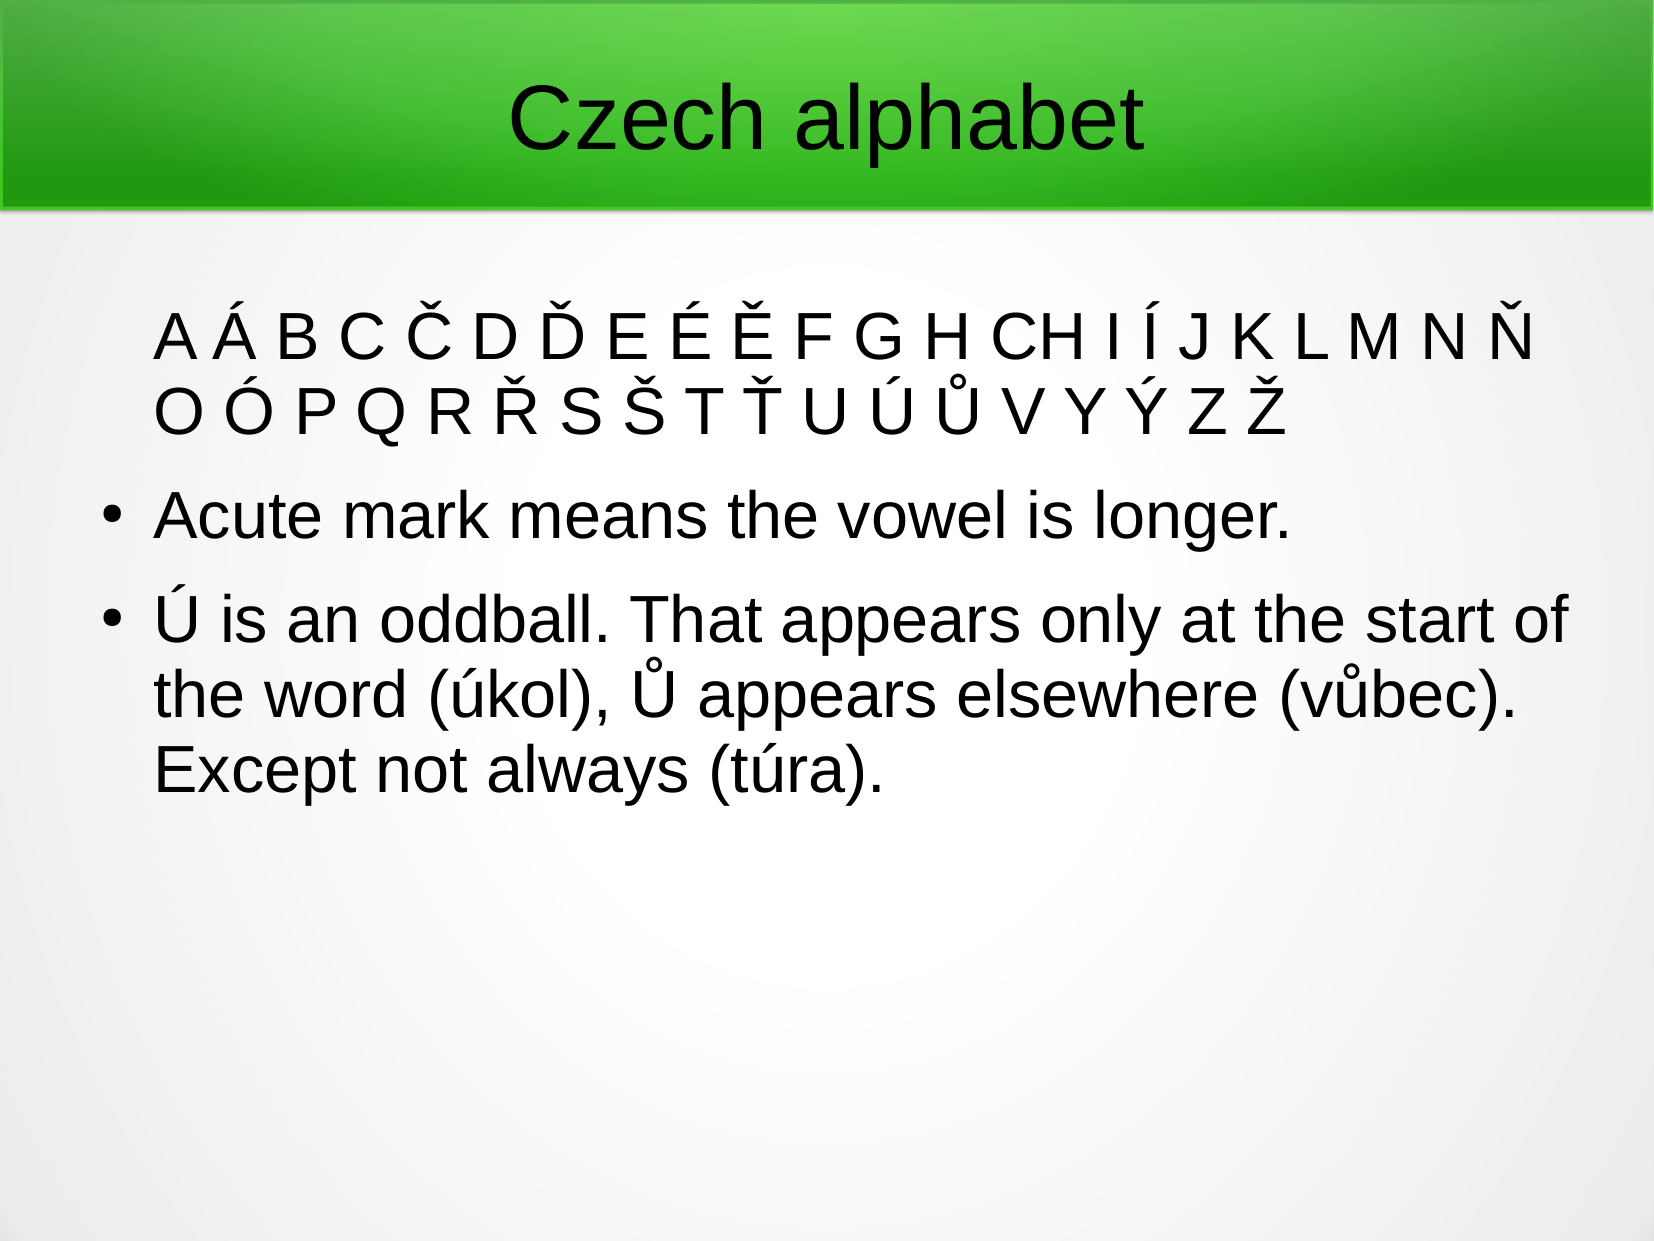

# Czech alphabet
A Á B C Č D Ď E É Ě F G H CH I Í J K L M N Ň O Ó P Q R Ř S Š T Ť U Ú Ů V Y Ý Z Ž
Acute mark means the vowel is longer.
Ú is an oddball. That appears only at the start of the word (úkol), Ů appears elsewhere (vůbec). Except not always (túra).